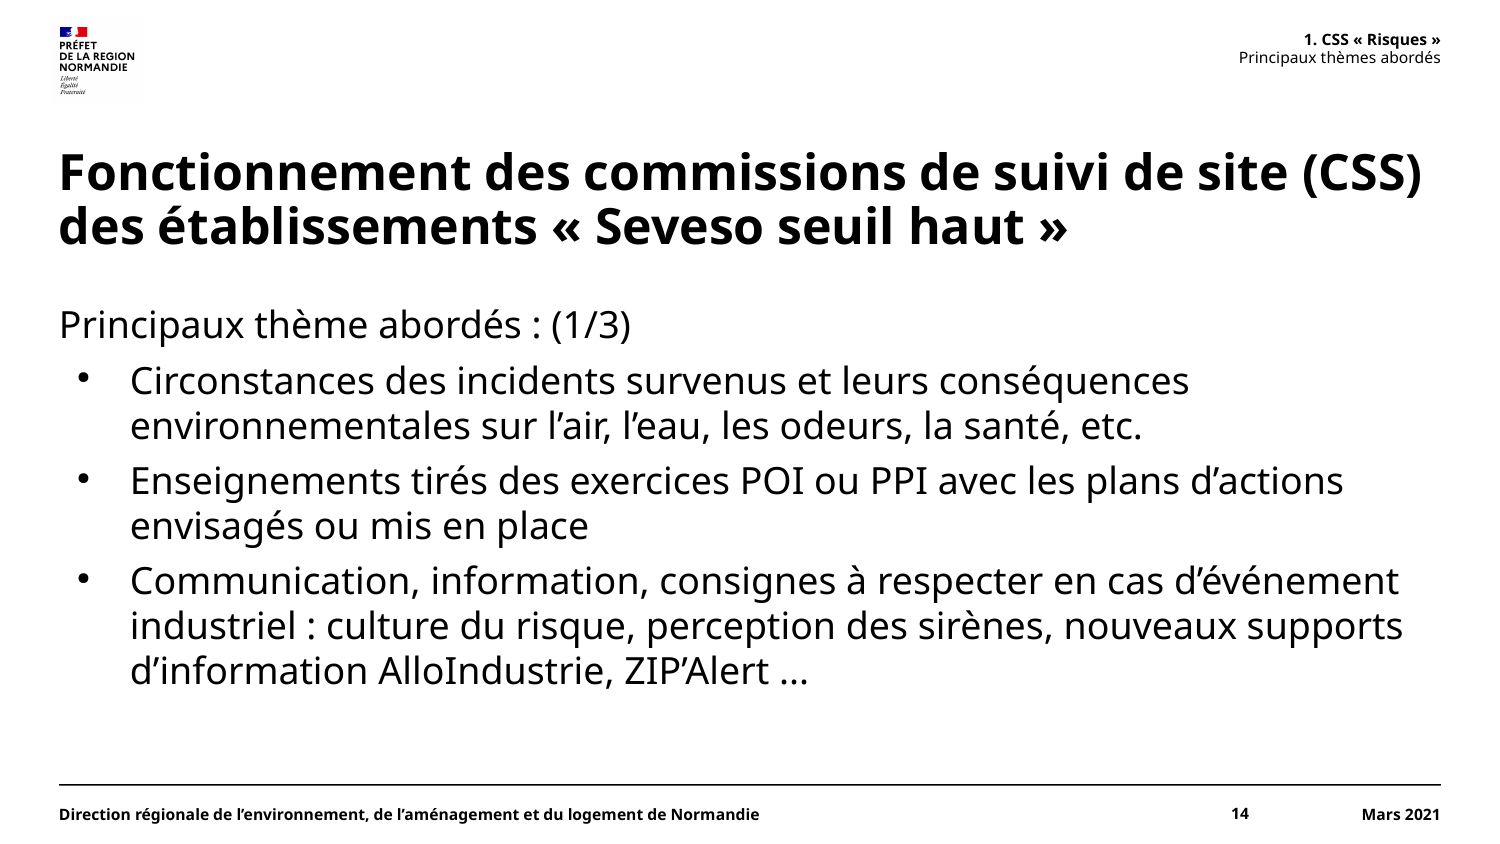

CSS « Risques »
Principaux thèmes abordés
# Fonctionnement des commissions de suivi de site (CSS) des établissements « Seveso seuil haut »
Principaux thème abordés : (1/3)
Circonstances des incidents survenus et leurs conséquences environnementales sur l’air, l’eau, les odeurs, la santé, etc.
Enseignements tirés des exercices POI ou PPI avec les plans d’actions envisagés ou mis en place
Communication, information, consignes à respecter en cas d’événement industriel : culture du risque, perception des sirènes, nouveaux supports d’information AlloIndustrie, ZIP’Alert ...
Direction régionale de l’environnement, de l’aménagement et du logement de Normandie
Mars 2021